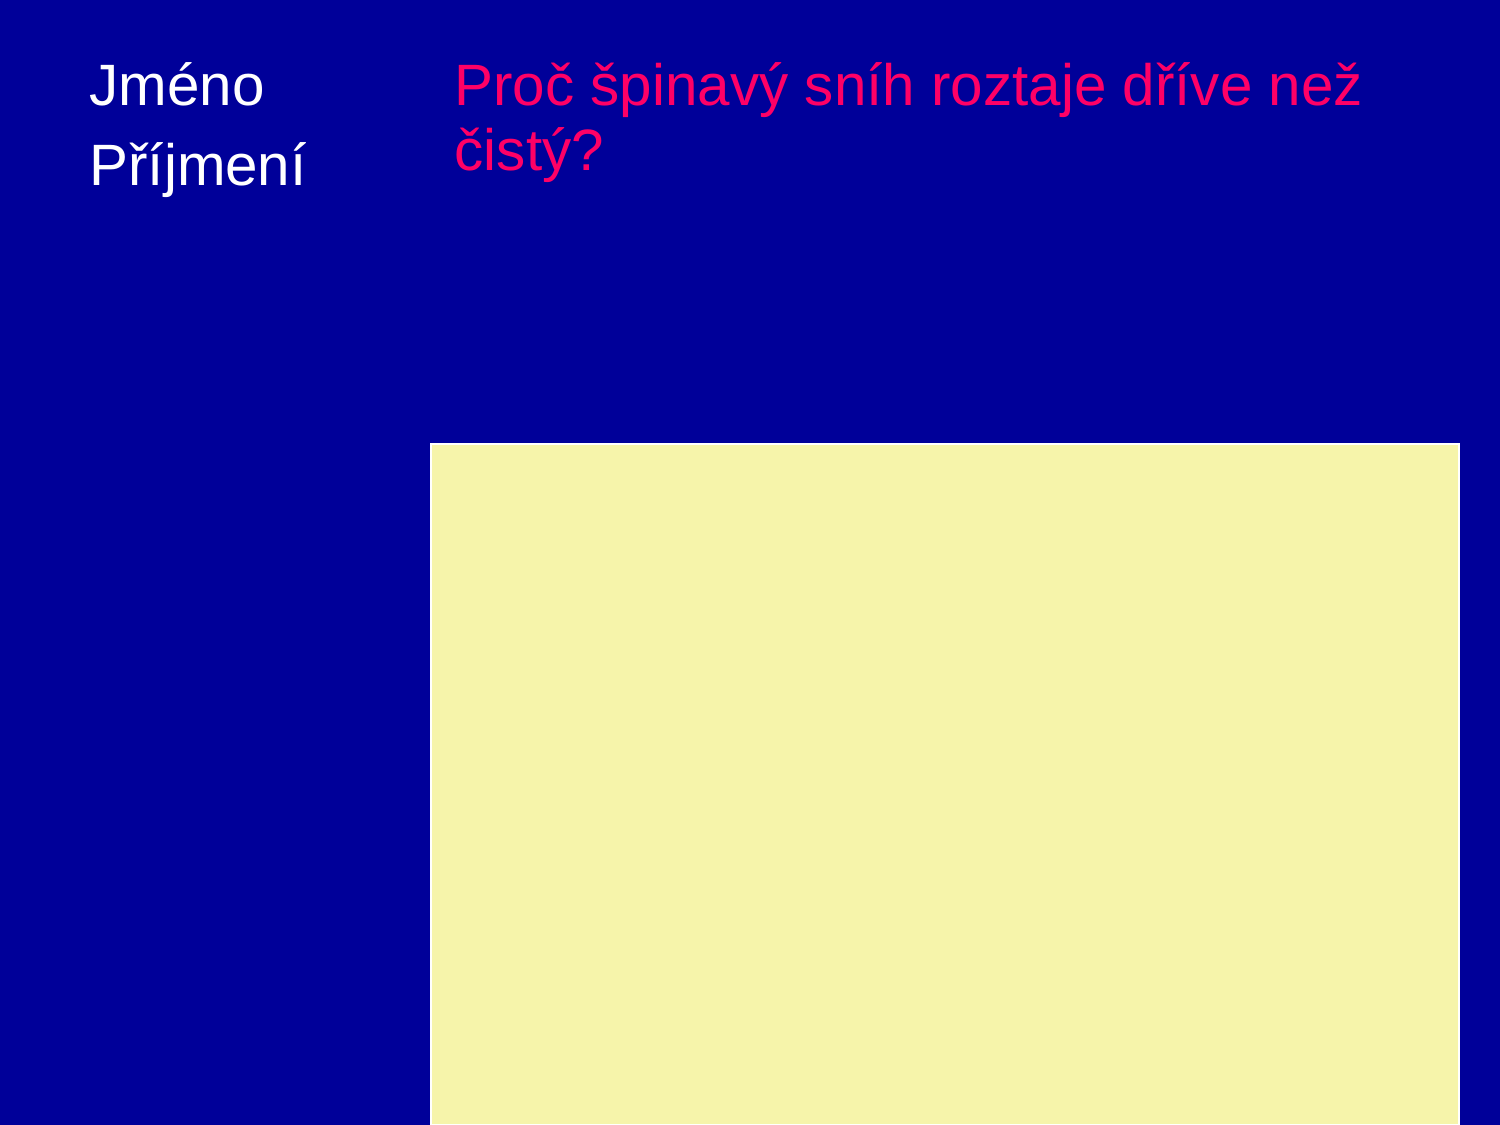

Jméno
Příjmení
Proč špinavý sníh roztaje dříve než čistý?
Tmavé předměty pohlcují více
elektromagnetického záření slunce než předměty bílé či lesklé, které toto záření především odrážejí.